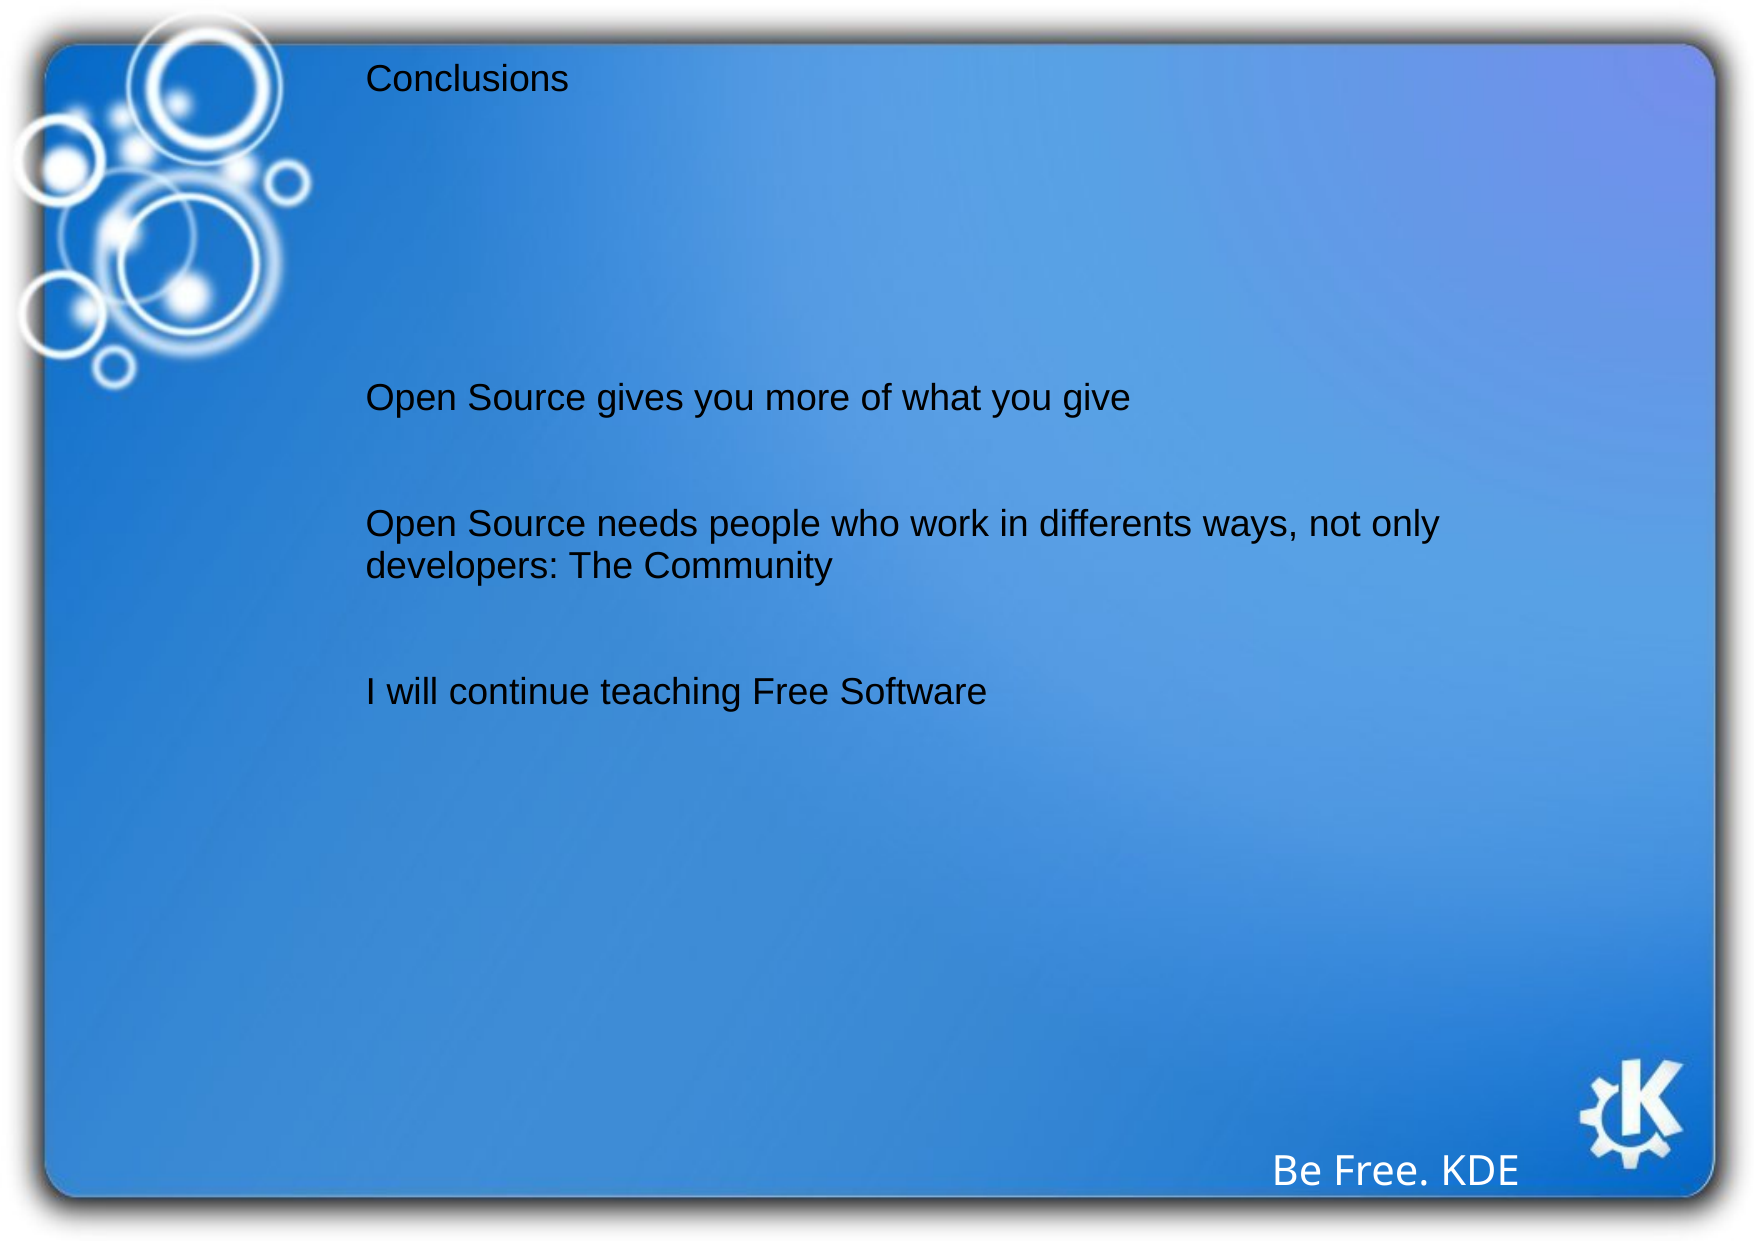

Conclusions
Open Source gives you more of what you give
Open Source needs people who work in differents ways, not only developers: The Community
I will continue teaching Free Software